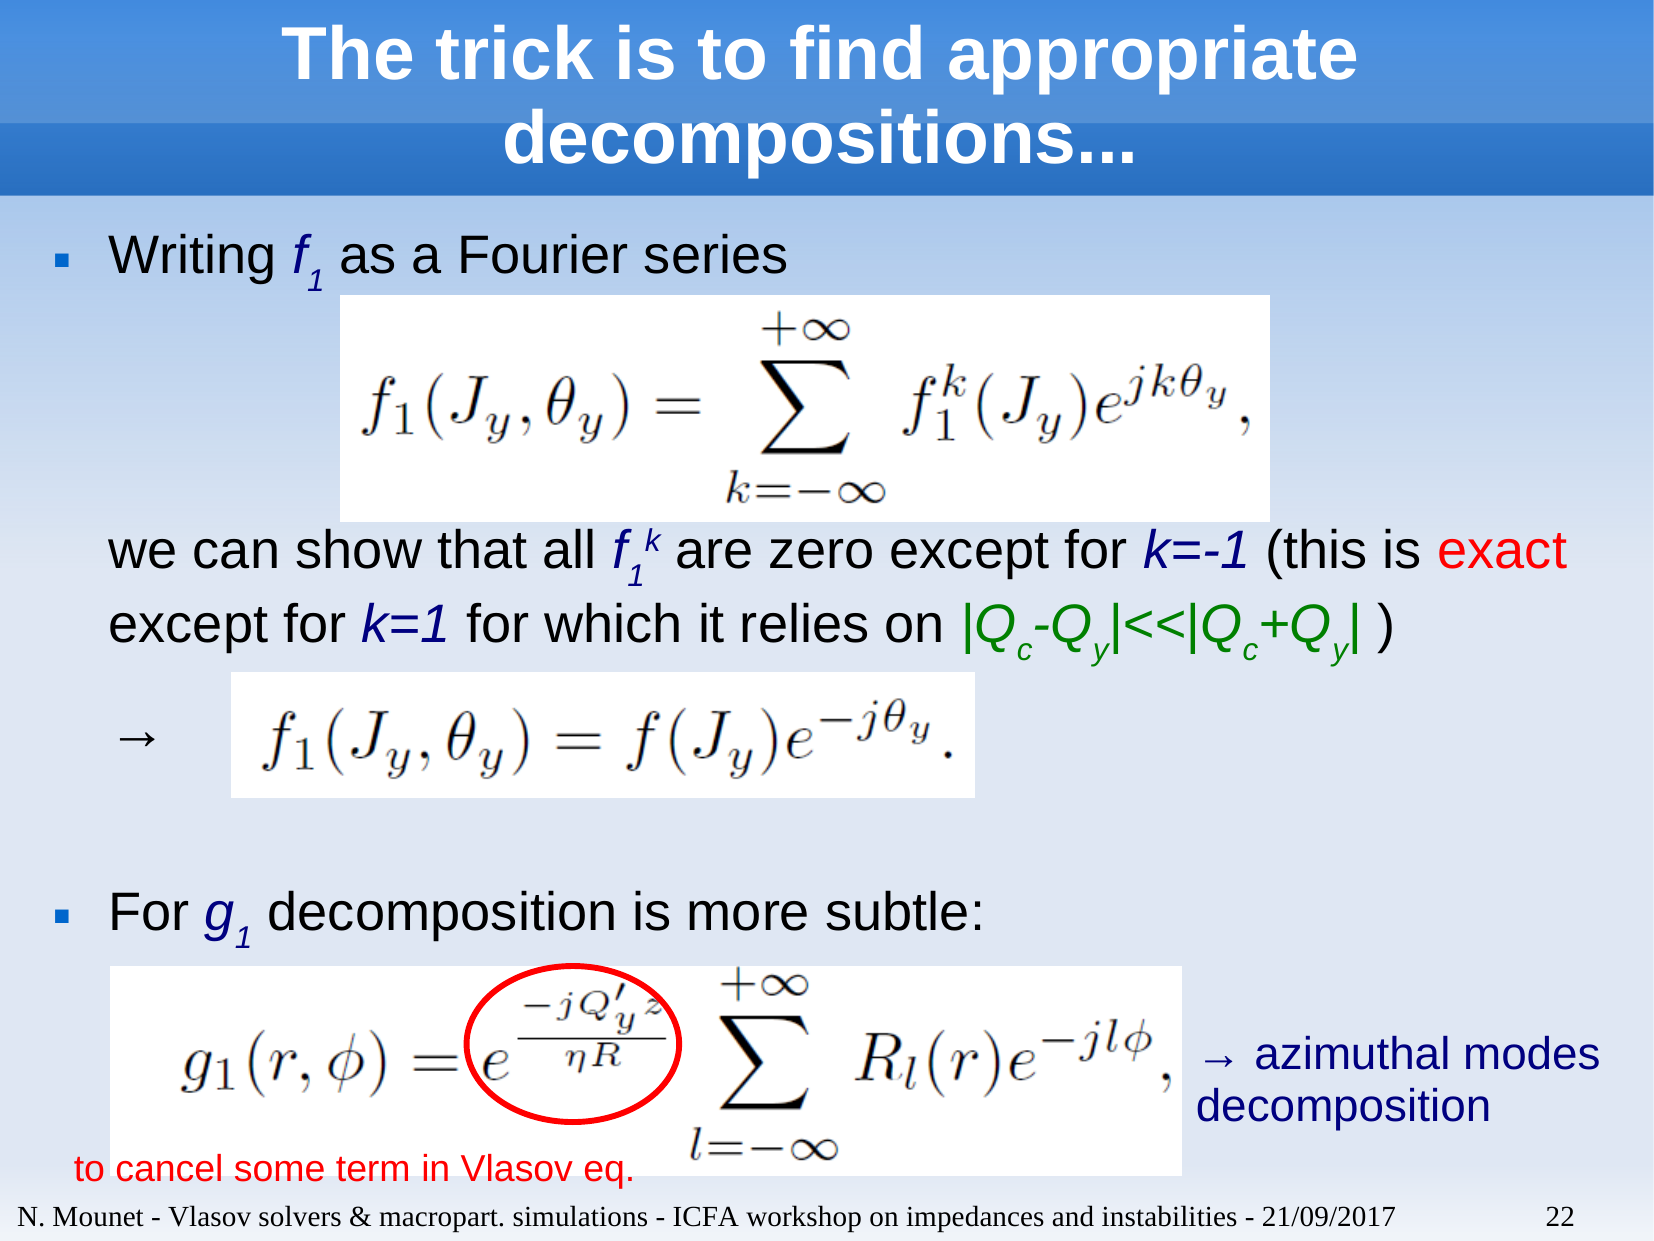

The trick is to find appropriate decompositions...
# Writing f1 as a Fourier series
we can show that all f1k are zero except for k=-1 (this is exact except for k=1 for which it relies on |Qc-Qy|<<|Qc+Qy| )
→
For g1 decomposition is more subtle:
→ azimuthal modes decomposition
to cancel some term in Vlasov eq.
N. Mounet - Vlasov solvers & macropart. simulations - ICFA workshop on impedances and instabilities - 21/09/2017
22